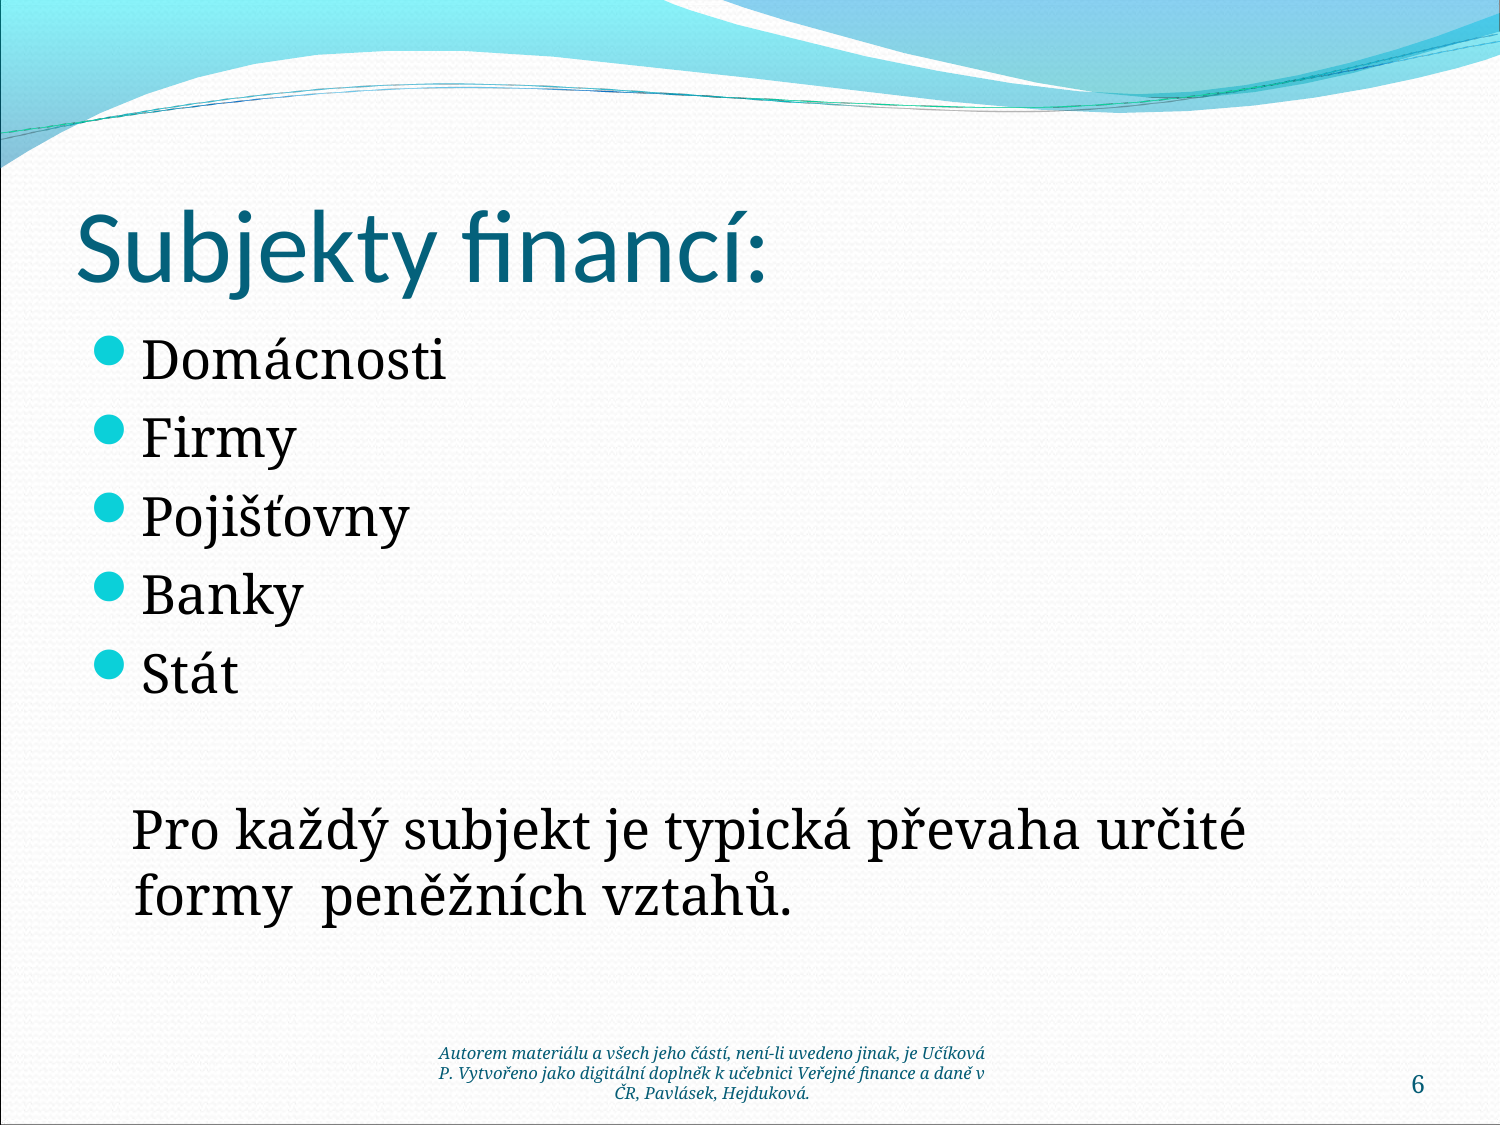

# Subjekty financí:
Domácnosti
Firmy
Pojišťovny
Banky
Stát
 Pro každý subjekt je typická převaha určité formy peněžních vztahů.
Autorem materiálu a všech jeho částí, není-li uvedeno jinak, je Učíková P. Vytvořeno jako digitální doplněk k učebnici Veřejné finance a daně v ČR, Pavlásek, Hejduková.